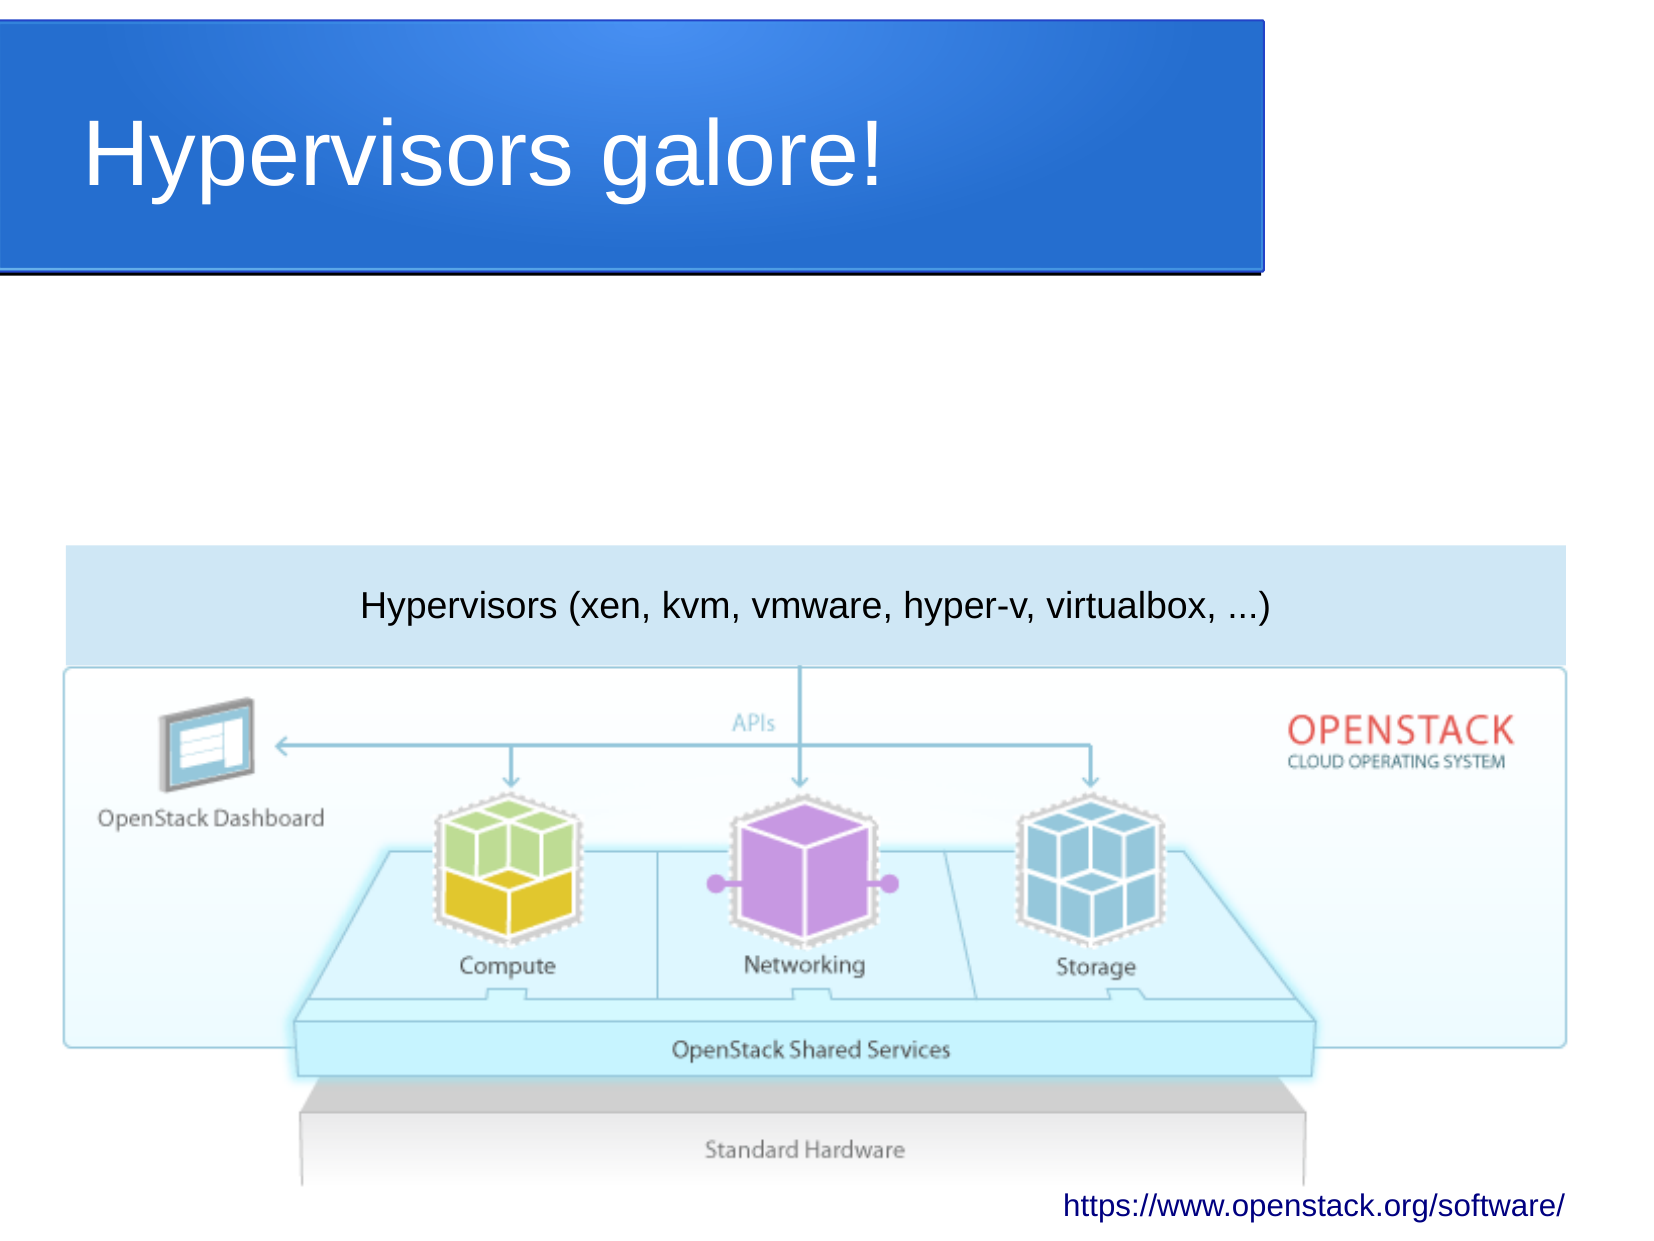

# Hypervisors galore!
Hypervisors (xen, kvm, vmware, hyper-v, virtualbox, ...)
https://www.openstack.org/software/